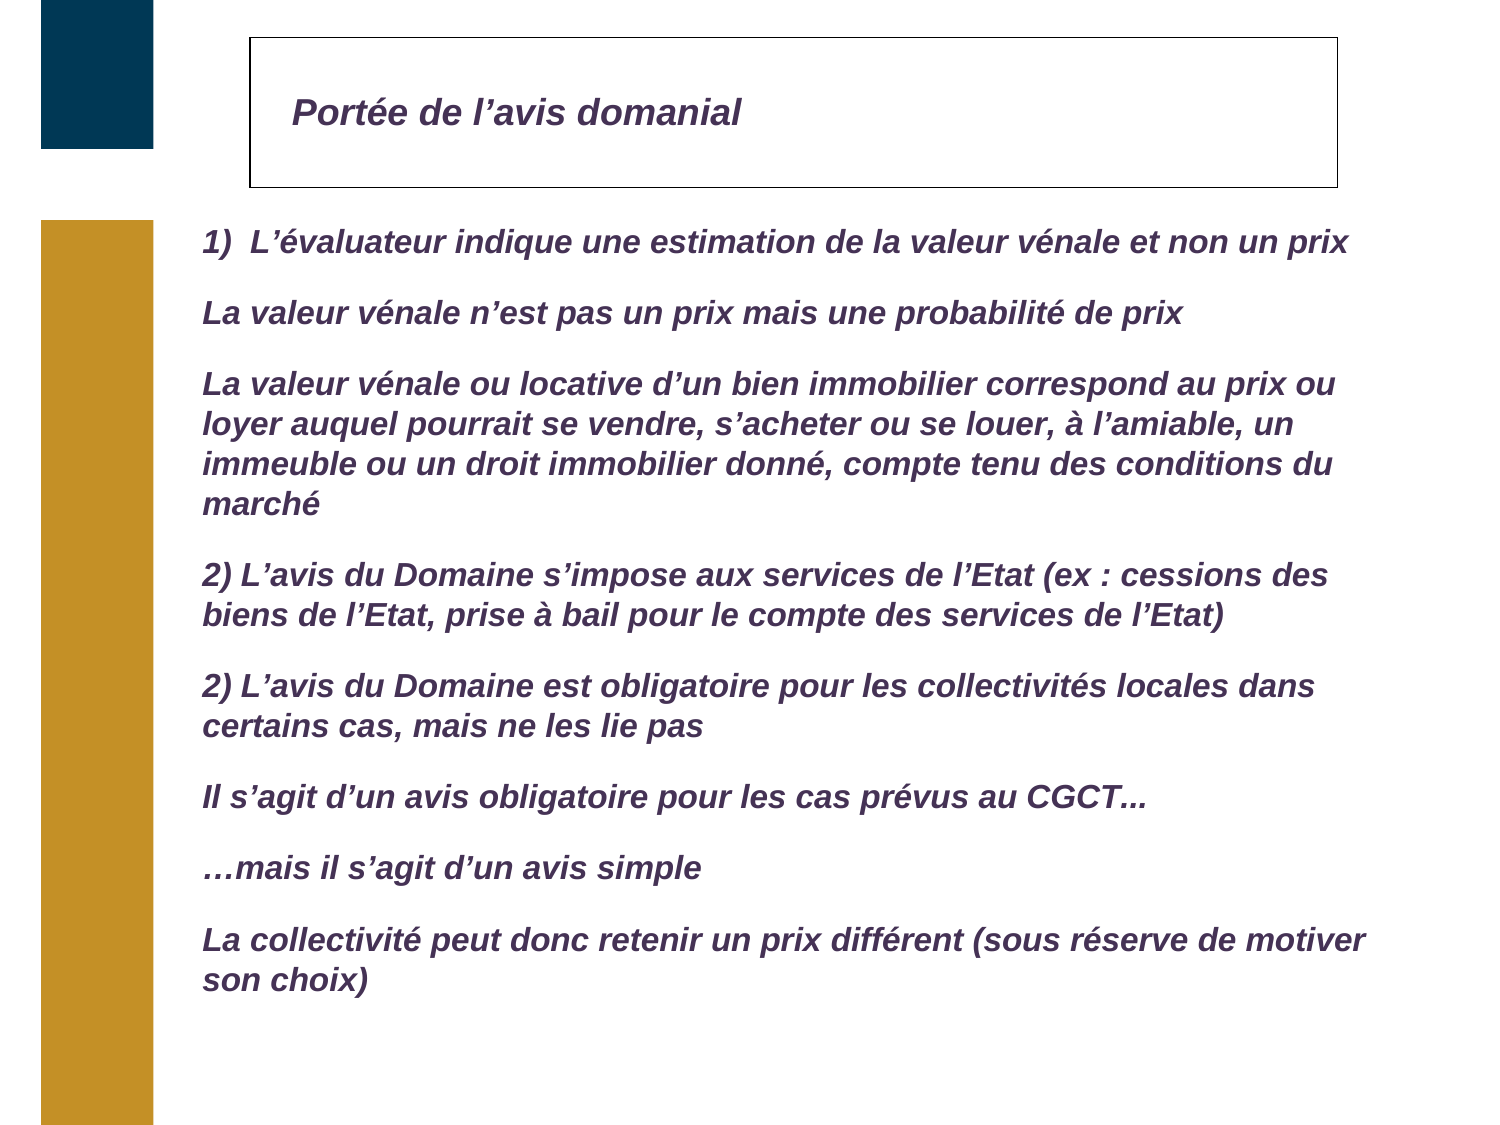

Portée de l’avis domanial
1) L’évaluateur indique une estimation de la valeur vénale et non un prix
La valeur vénale n’est pas un prix mais une probabilité de prix
La valeur vénale ou locative d’un bien immobilier correspond au prix ou loyer auquel pourrait se vendre, s’acheter ou se louer, à l’amiable, un immeuble ou un droit immobilier donné, compte tenu des conditions du marché
2) L’avis du Domaine s’impose aux services de l’Etat (ex : cessions des biens de l’Etat, prise à bail pour le compte des services de l’Etat)
2) L’avis du Domaine est obligatoire pour les collectivités locales dans certains cas, mais ne les lie pas
Il s’agit d’un avis obligatoire pour les cas prévus au CGCT...
…mais il s’agit d’un avis simple
La collectivité peut donc retenir un prix différent (sous réserve de motiver son choix)
7